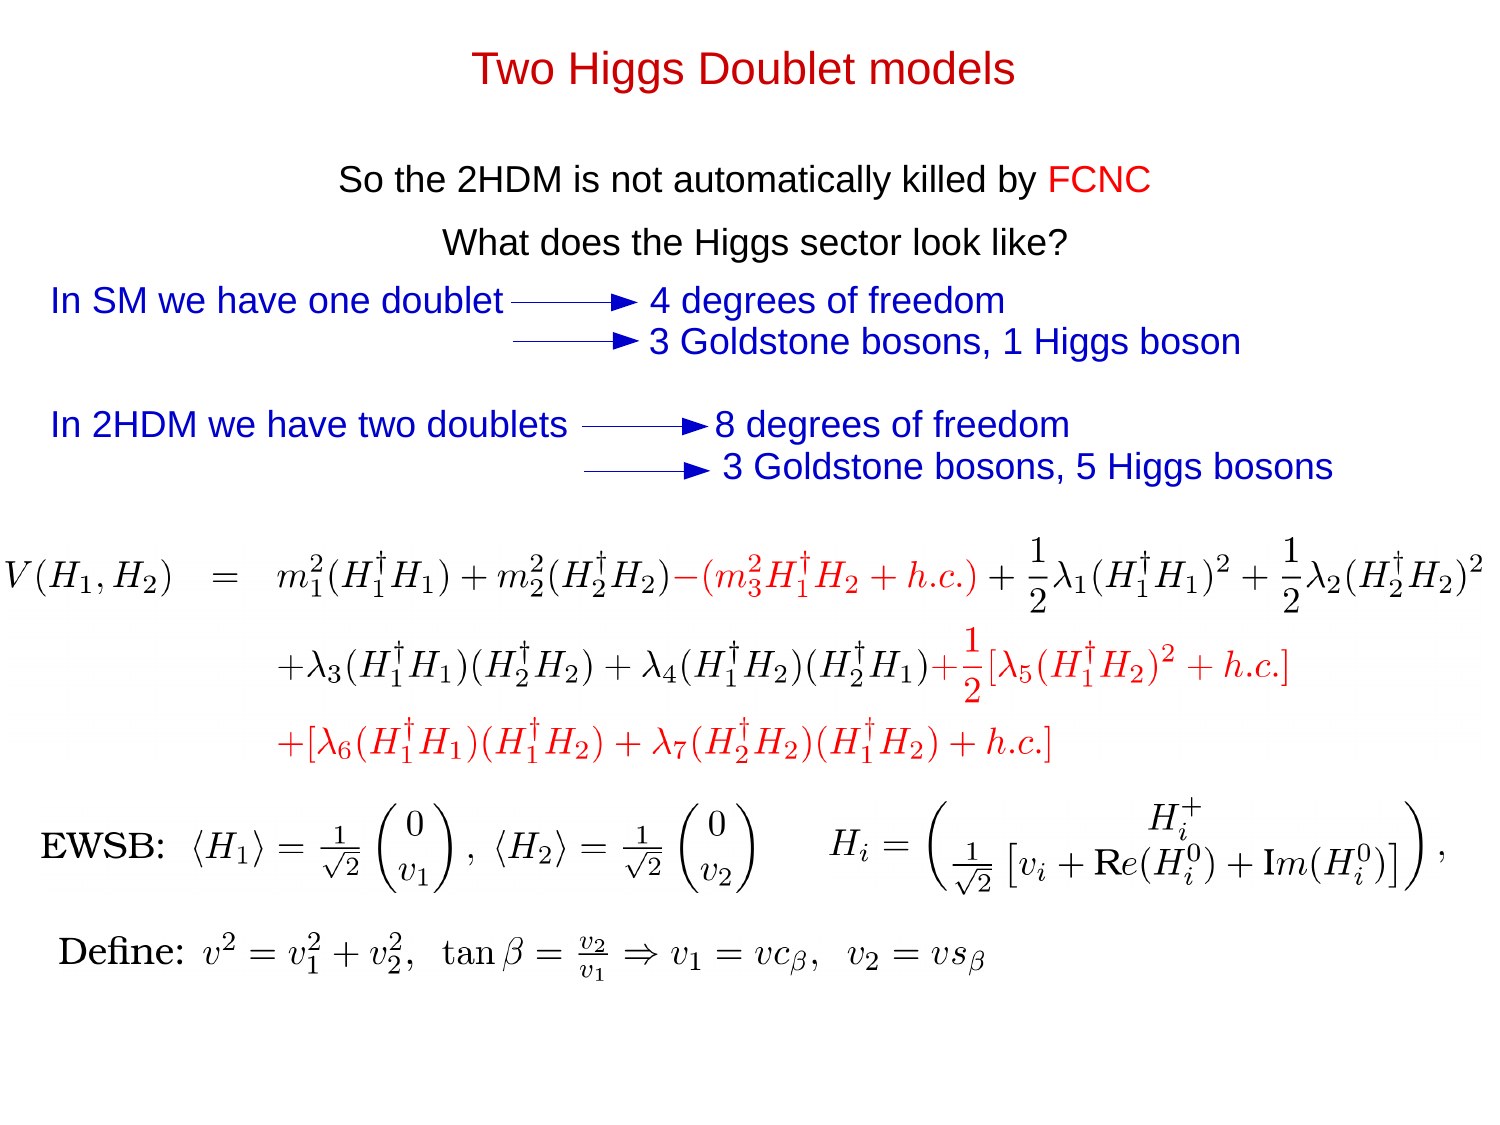

Two Higgs Doublet models
So the 2HDM is not automatically killed by FCNC
 What does the Higgs sector look like?
In SM we have one doublet 4 degrees of freedom
 3 Goldstone bosons, 1 Higgs boson
In 2HDM we have two doublets 8 degrees of freedom
 3 Goldstone bosons, 5 Higgs bosons